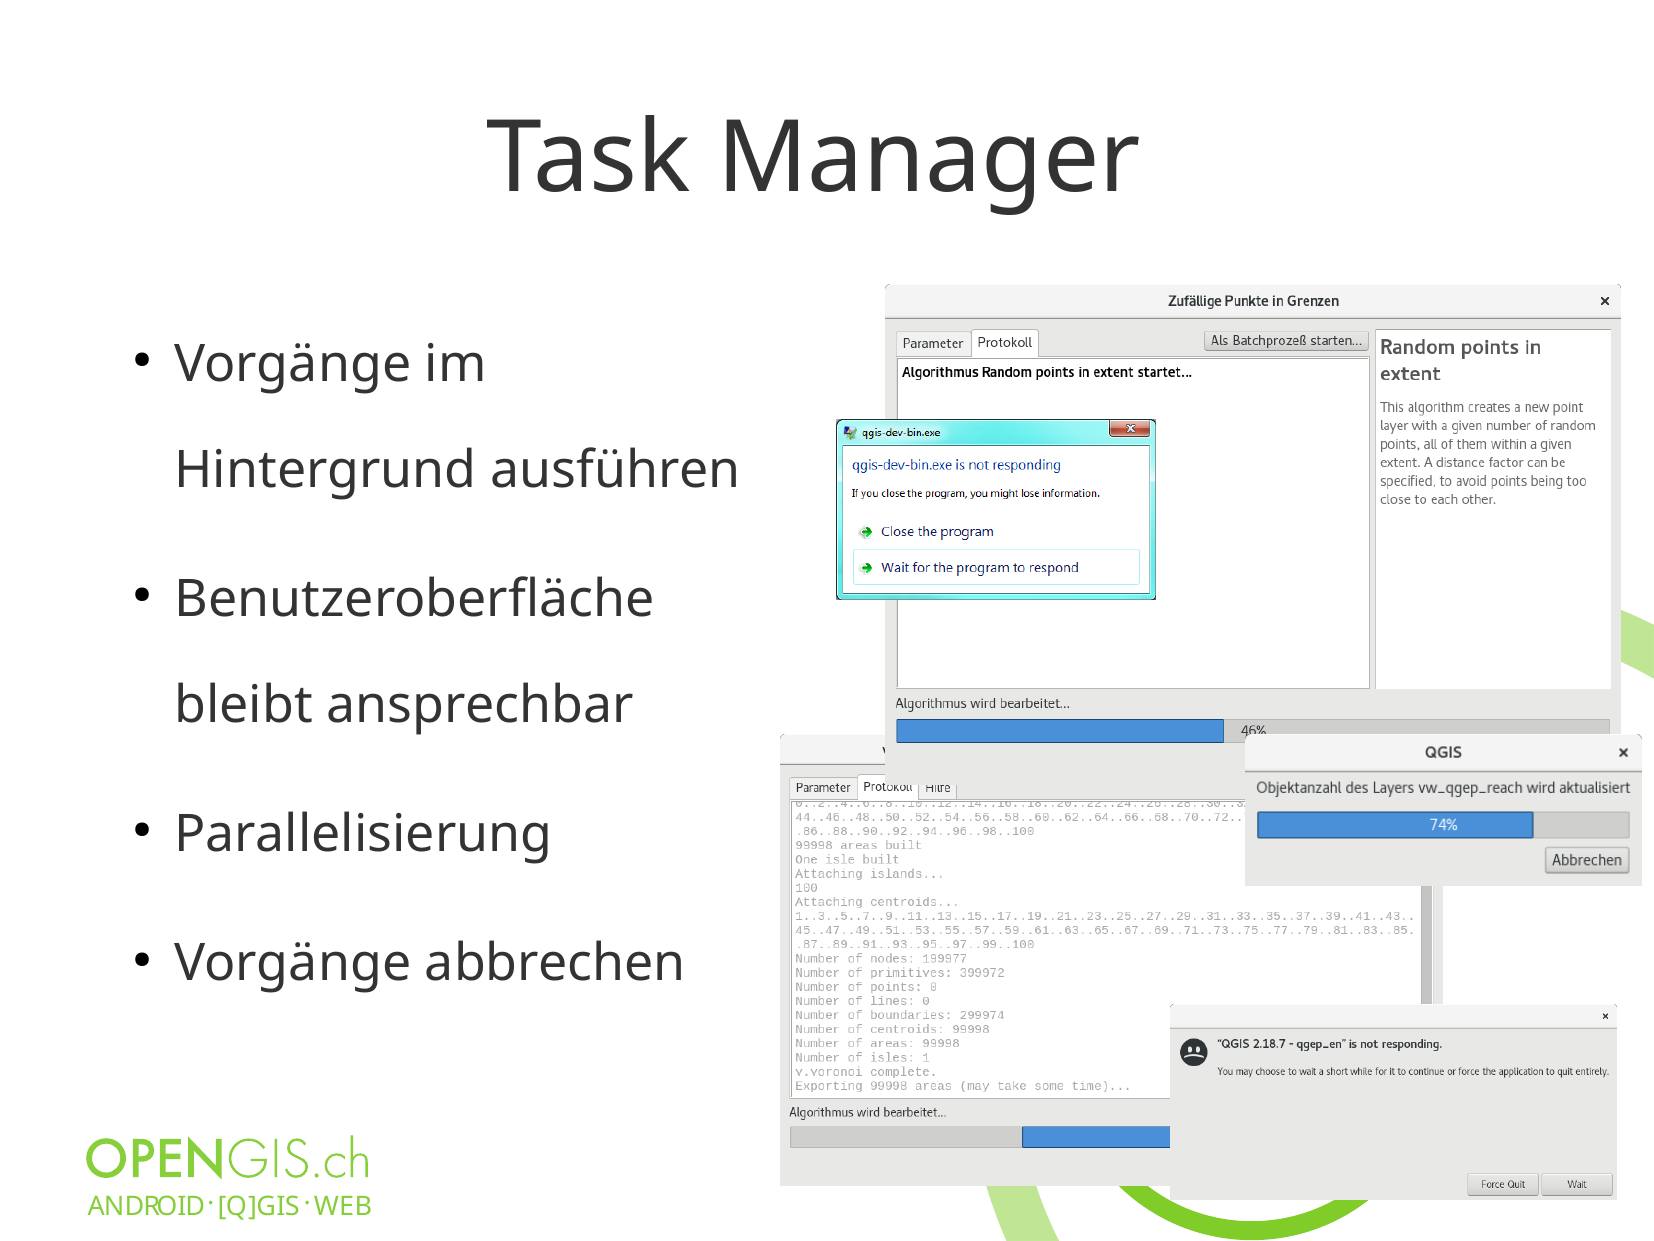

# Task Manager
Vorgänge im Hintergrund ausführen
Benutzeroberfläche bleibt ansprechbar
Parallelisierung
Vorgänge abbrechen